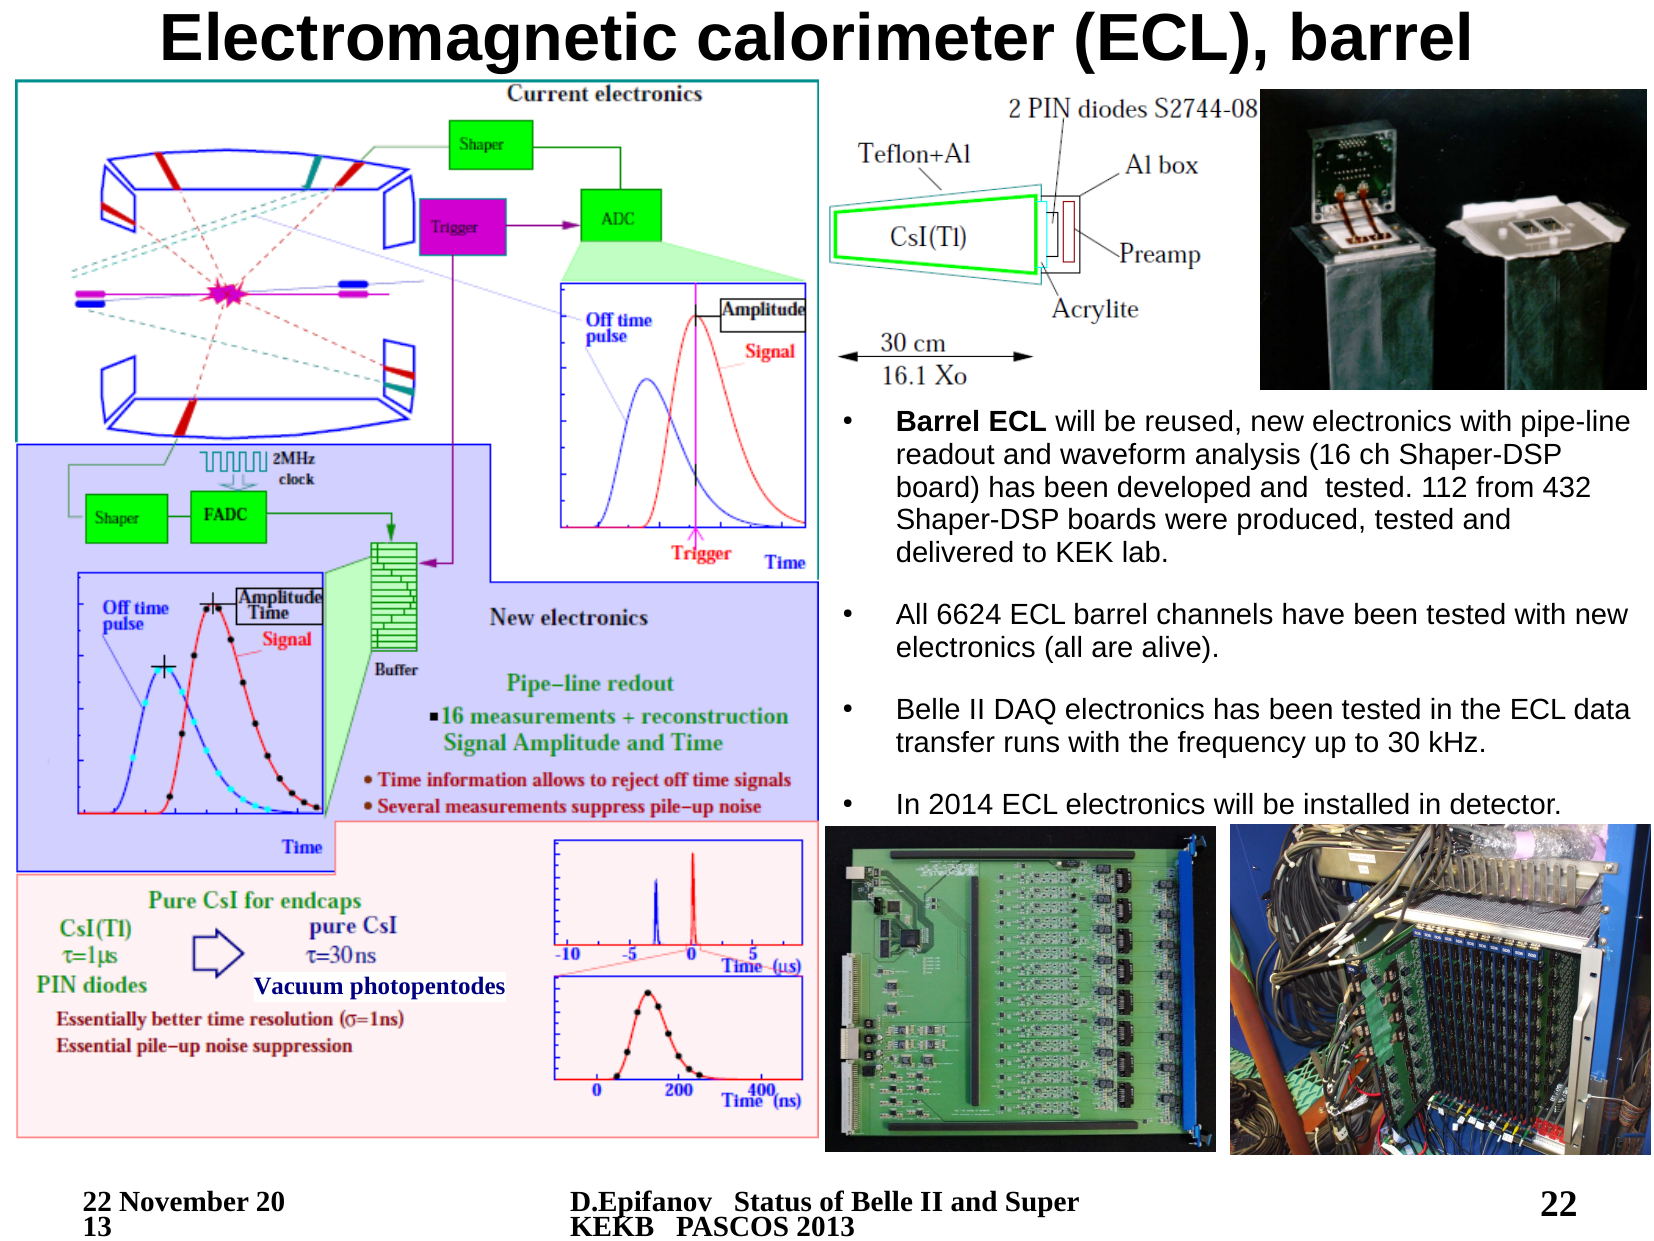

# Electromagnetic calorimeter (ECL), barrel
Barrel ECL will be reused, new electronics with pipe-line readout and waveform analysis (16 ch Shaper-DSP board) has been developed and tested. 112 from 432 Shaper-DSP boards were produced, tested and delivered to KEK lab.
All 6624 ECL barrel channels have been tested with new electronics (all are alive).
Belle II DAQ electronics has been tested in the ECL data transfer runs with the frequency up to 30 kHz.
In 2014 ECL electronics will be installed in detector.
Vacuum photopentodes
22
22 November 2013
D.Epifanov Status of Belle II and SuperKEKB PASCOS 2013